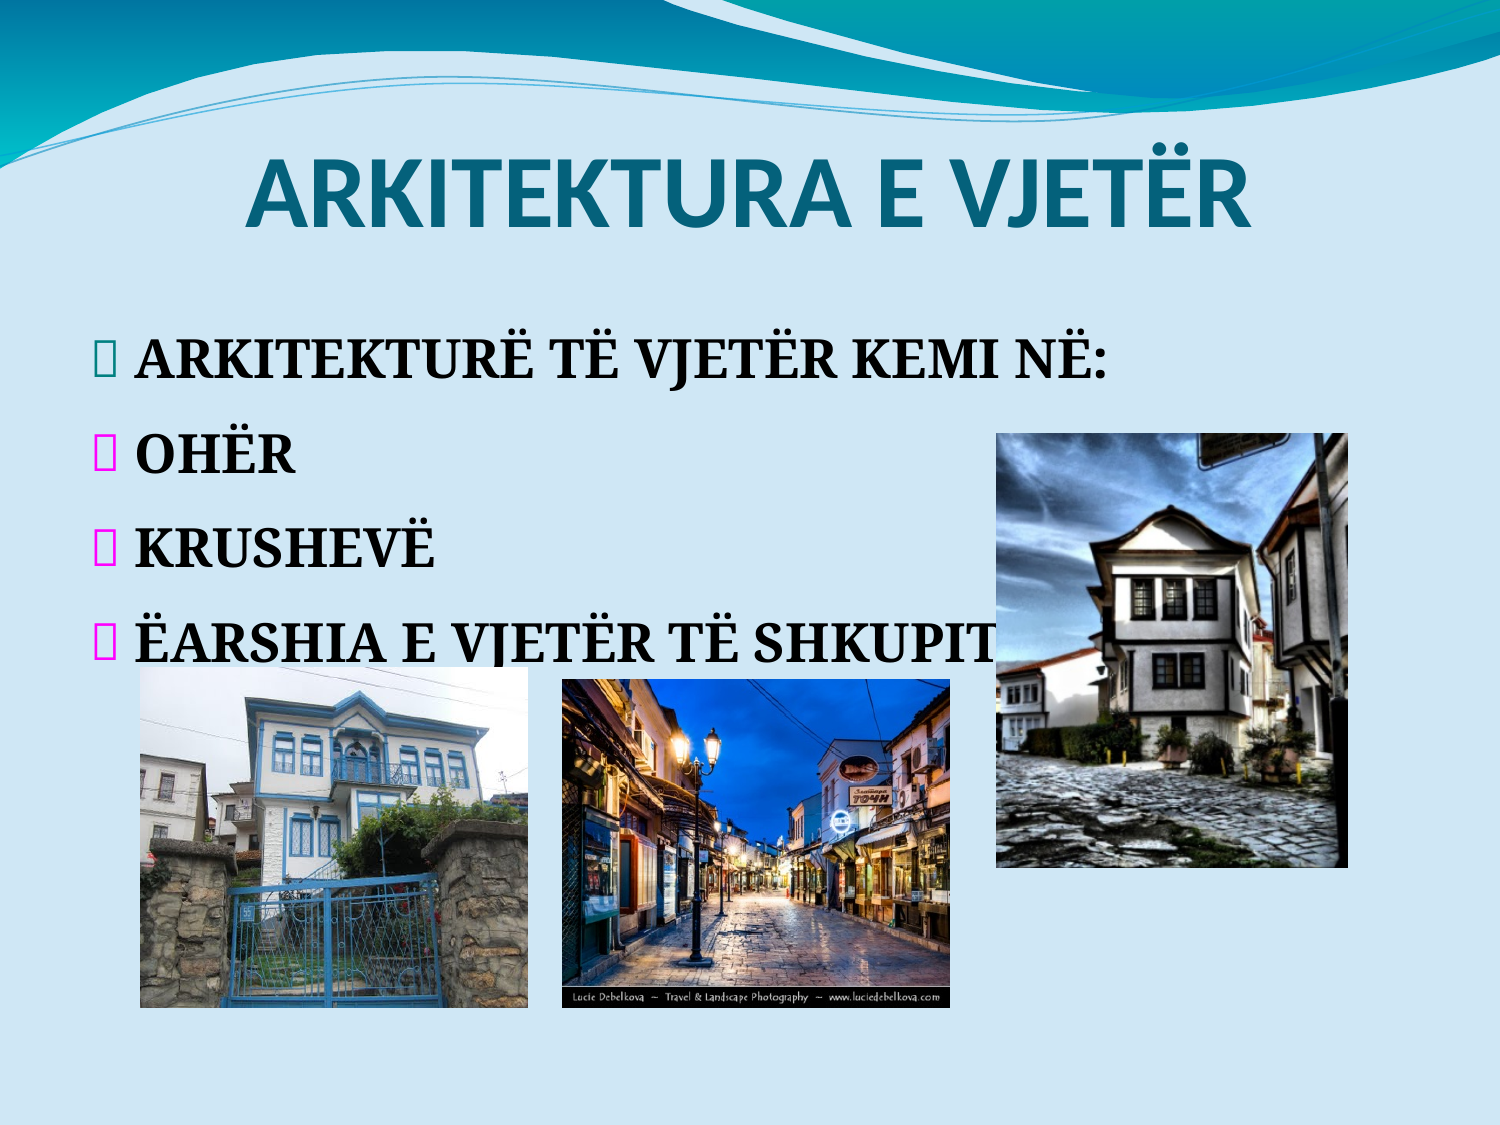

# ARKITEKTURA E VJETËR
ARKITEKTURË TË VJETËR KEMI NË:
OHËR
KRUSHEVË
ËARSHIA E VJETËR TË SHKUPIT